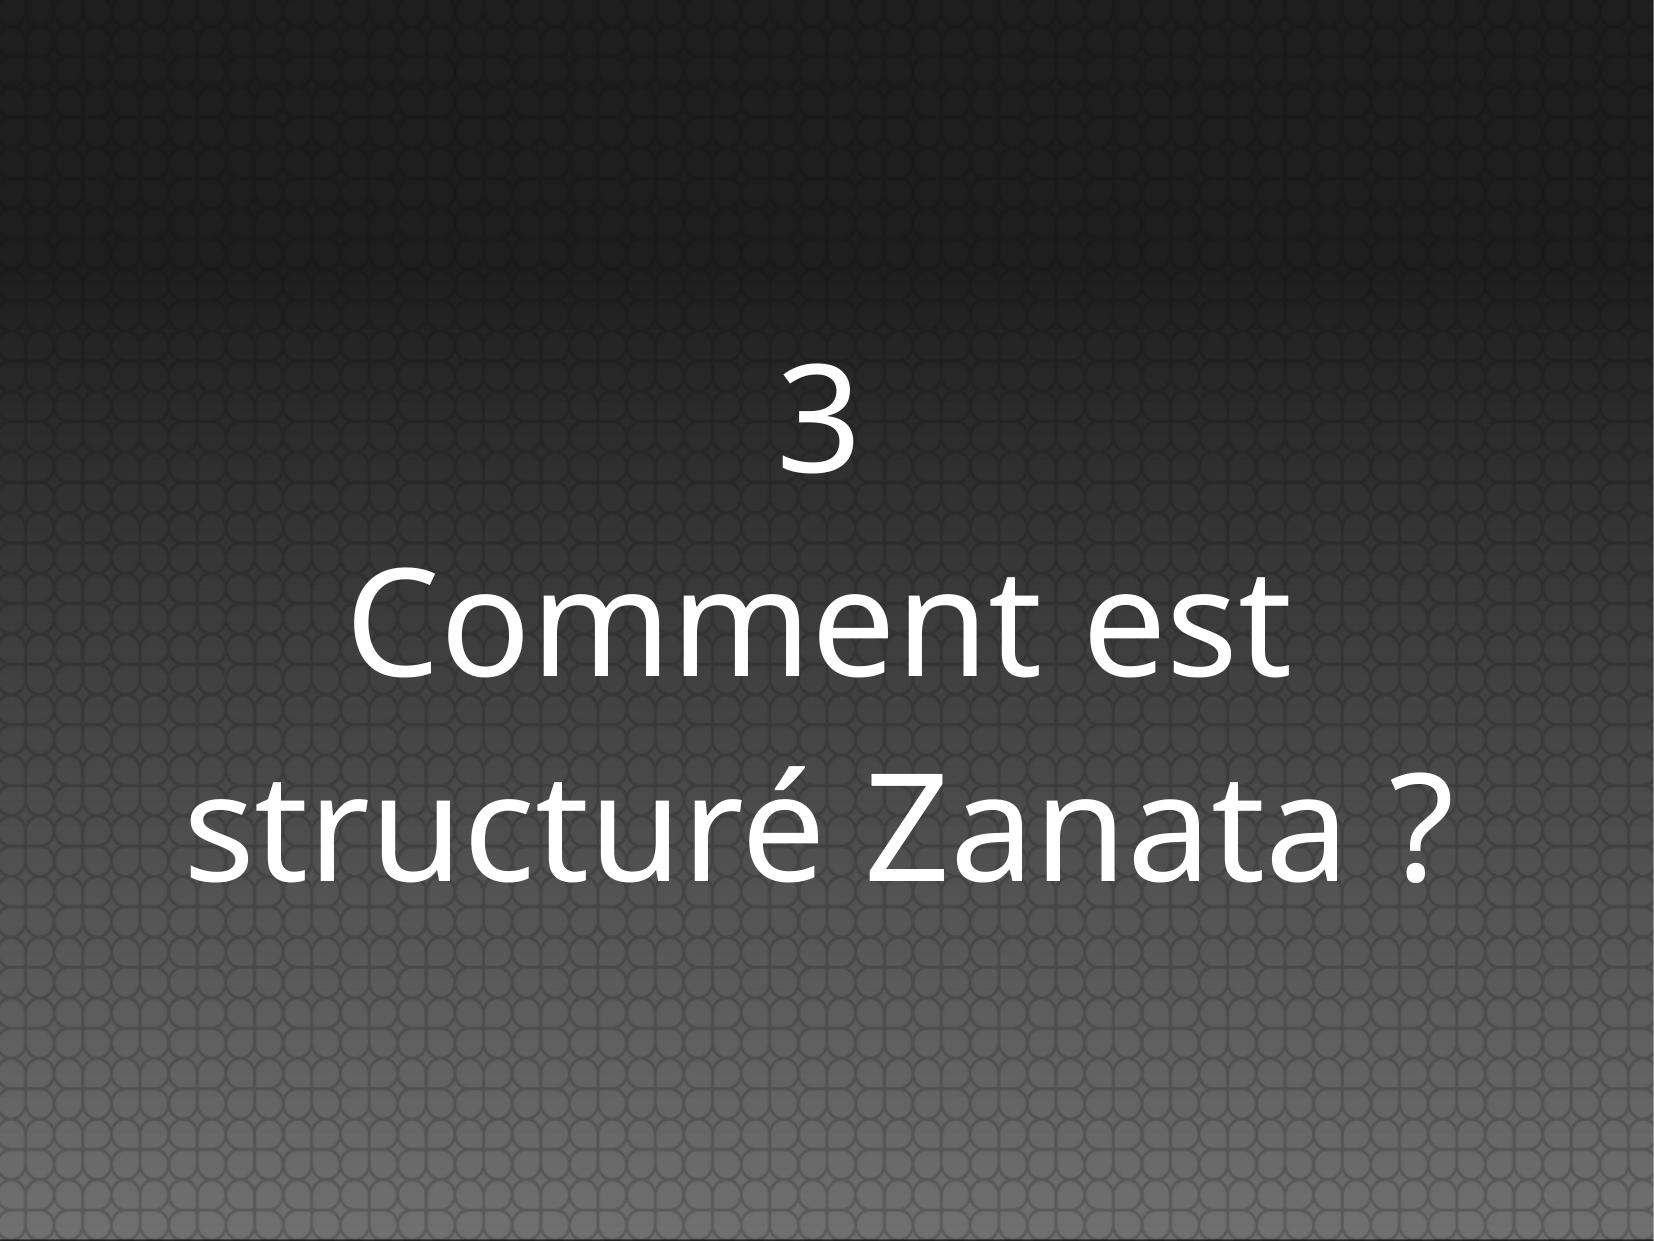

# 3 Comment est structuré Zanata ?